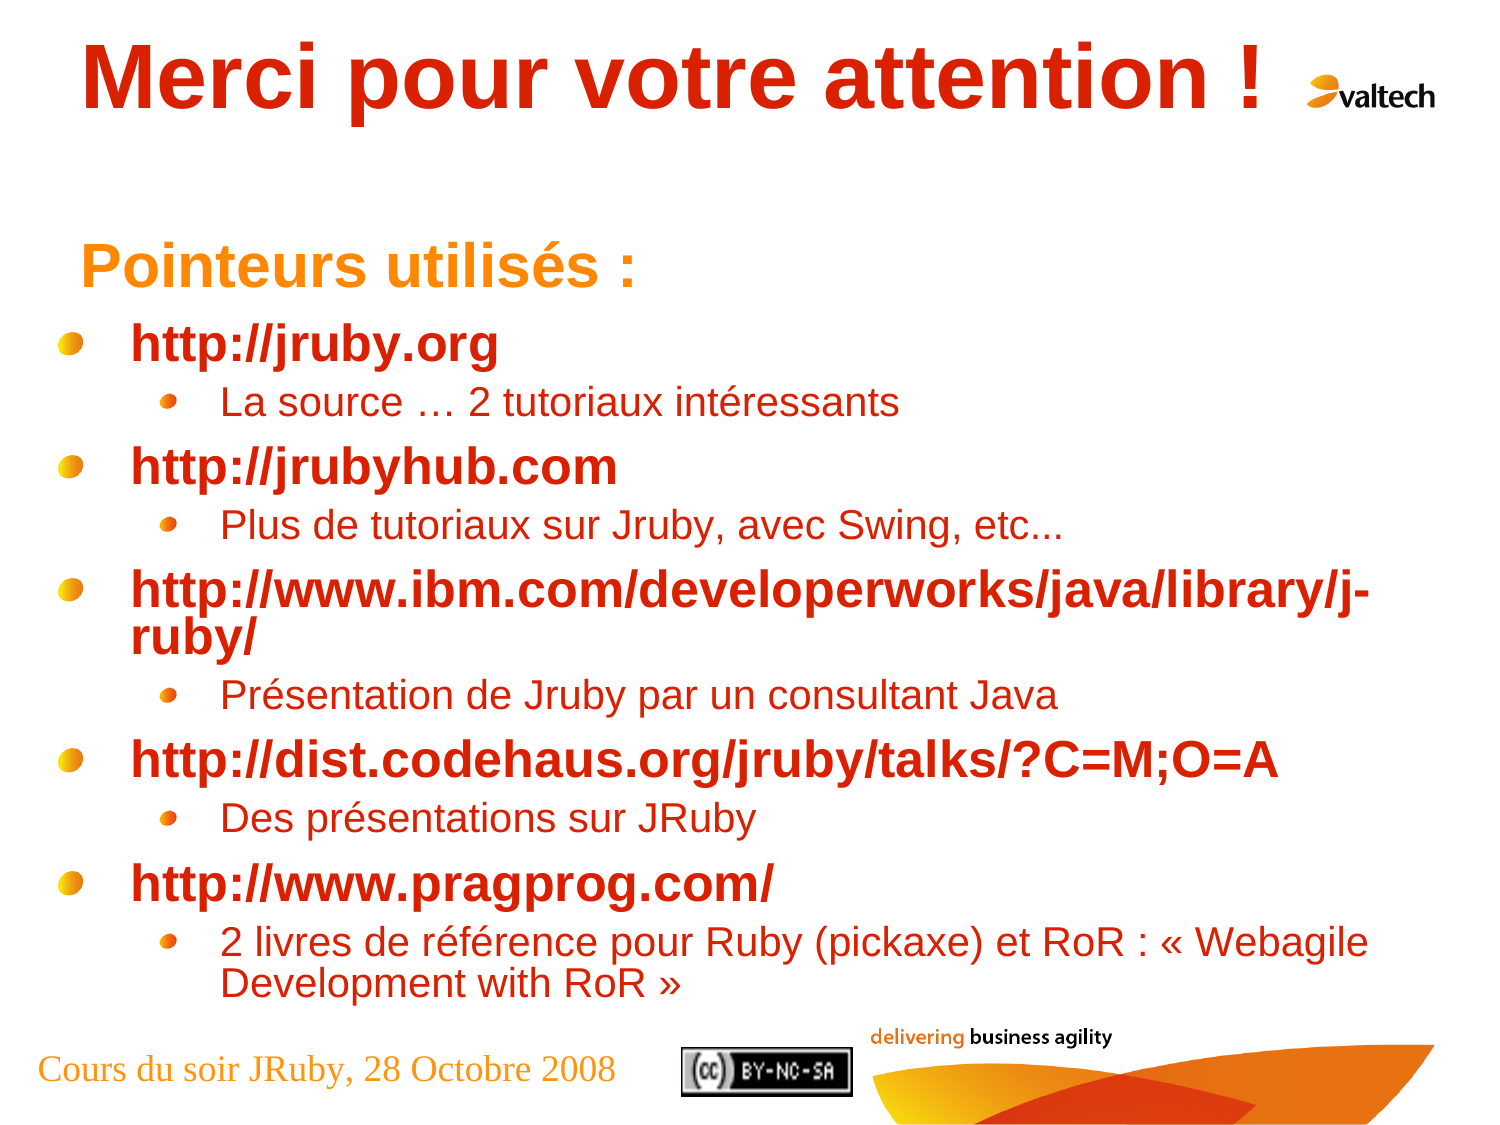

# Merci pour votre attention ! Pointeurs utilisés :
http://jruby.org
La source … 2 tutoriaux intéressants
http://jrubyhub.com
Plus de tutoriaux sur Jruby, avec Swing, etc...
http://www.ibm.com/developerworks/java/library/j-ruby/
Présentation de Jruby par un consultant Java
http://dist.codehaus.org/jruby/talks/?C=M;O=A
Des présentations sur JRuby
http://www.pragprog.com/
2 livres de référence pour Ruby (pickaxe) et RoR : « Webagile Development with RoR »
Cours du soir JRuby, 28 Octobre 2008